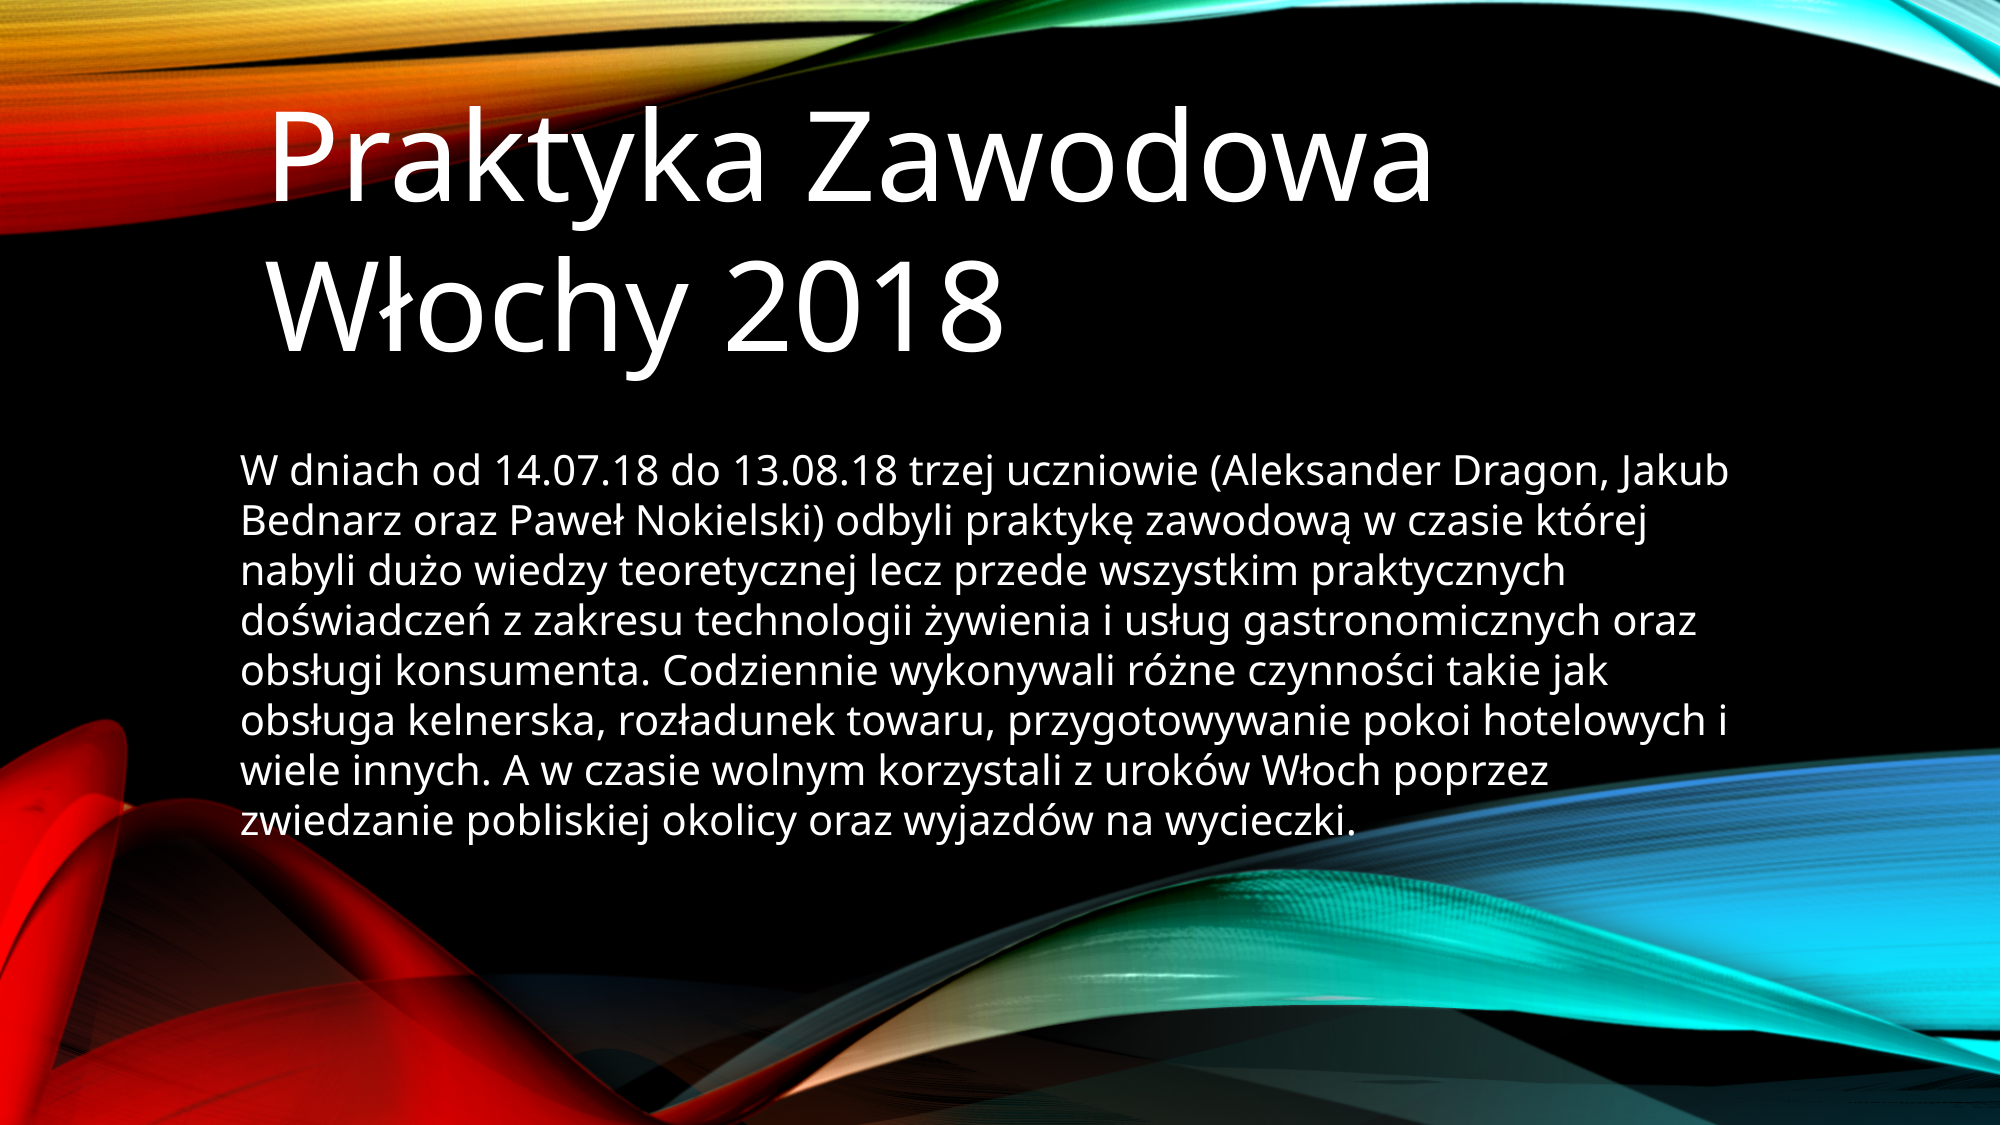

Praktyka Zawodowa Włochy 2018
W dniach od 14.07.18 do 13.08.18 trzej uczniowie (Aleksander Dragon, Jakub Bednarz oraz Paweł Nokielski) odbyli praktykę zawodową w czasie której nabyli dużo wiedzy teoretycznej lecz przede wszystkim praktycznych doświadczeń z zakresu technologii żywienia i usług gastronomicznych oraz obsługi konsumenta. Codziennie wykonywali różne czynności takie jak obsługa kelnerska, rozładunek towaru, przygotowywanie pokoi hotelowych i wiele innych. A w czasie wolnym korzystali z uroków Włoch poprzez zwiedzanie pobliskiej okolicy oraz wyjazdów na wycieczki.